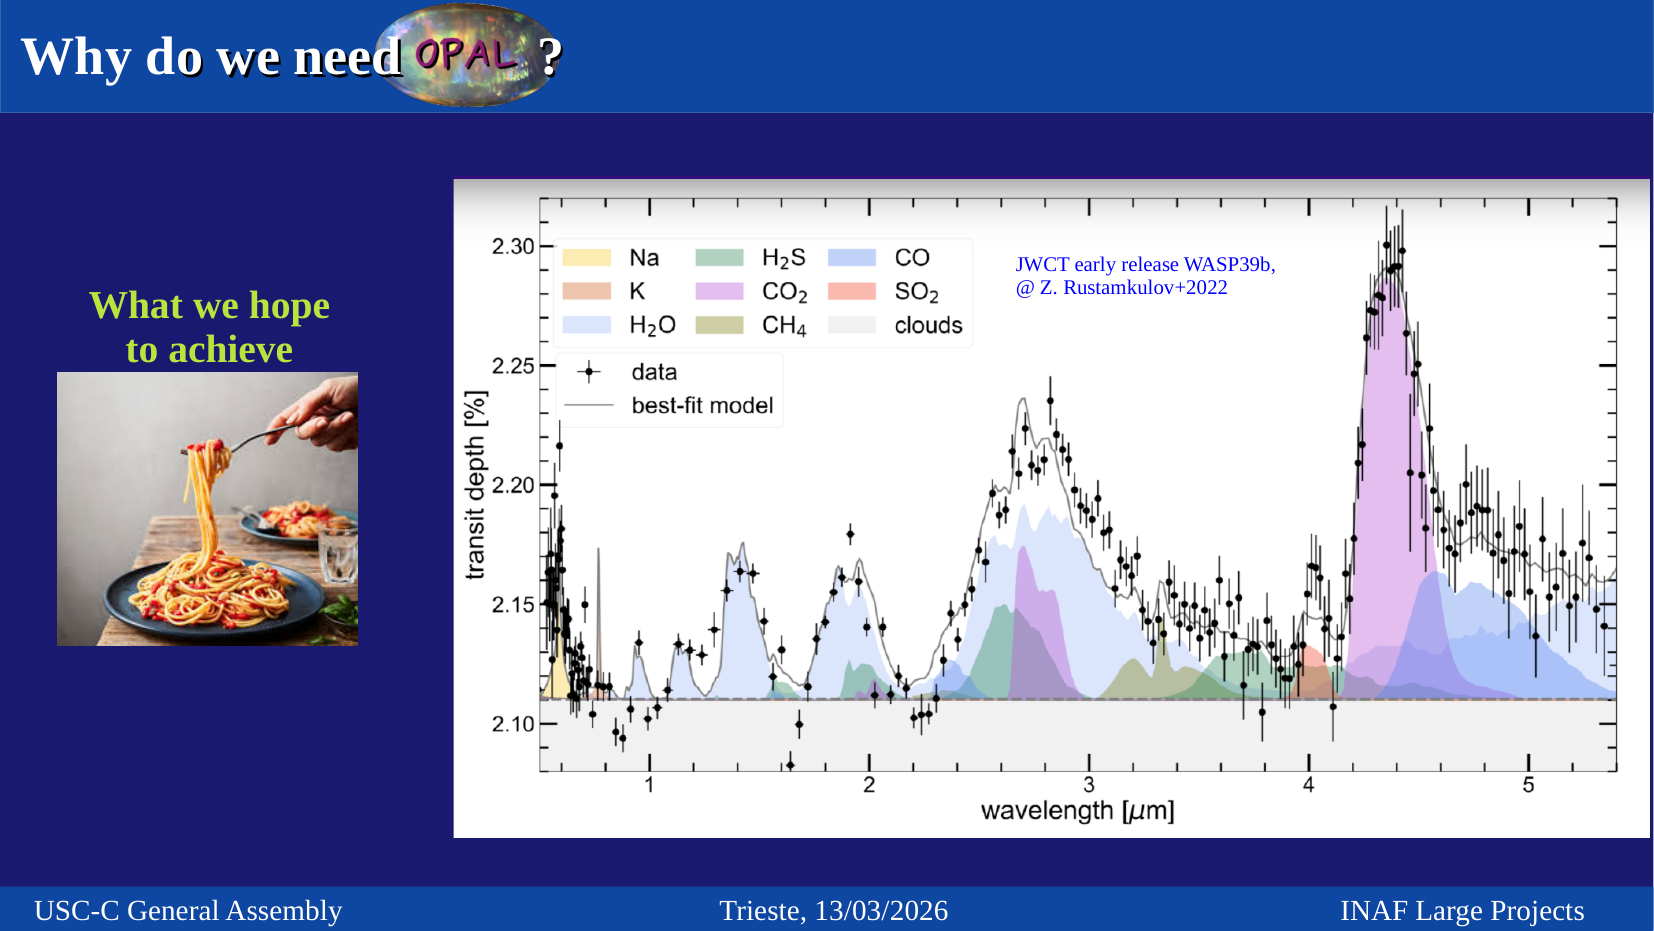

Why do we need ?
JWCT early release WASP39b,
@ Z. Rustamkulov+2022
What we hope
to achieve
USC-C General Assembly Trieste, 13/03/2026 INAF Large Projects